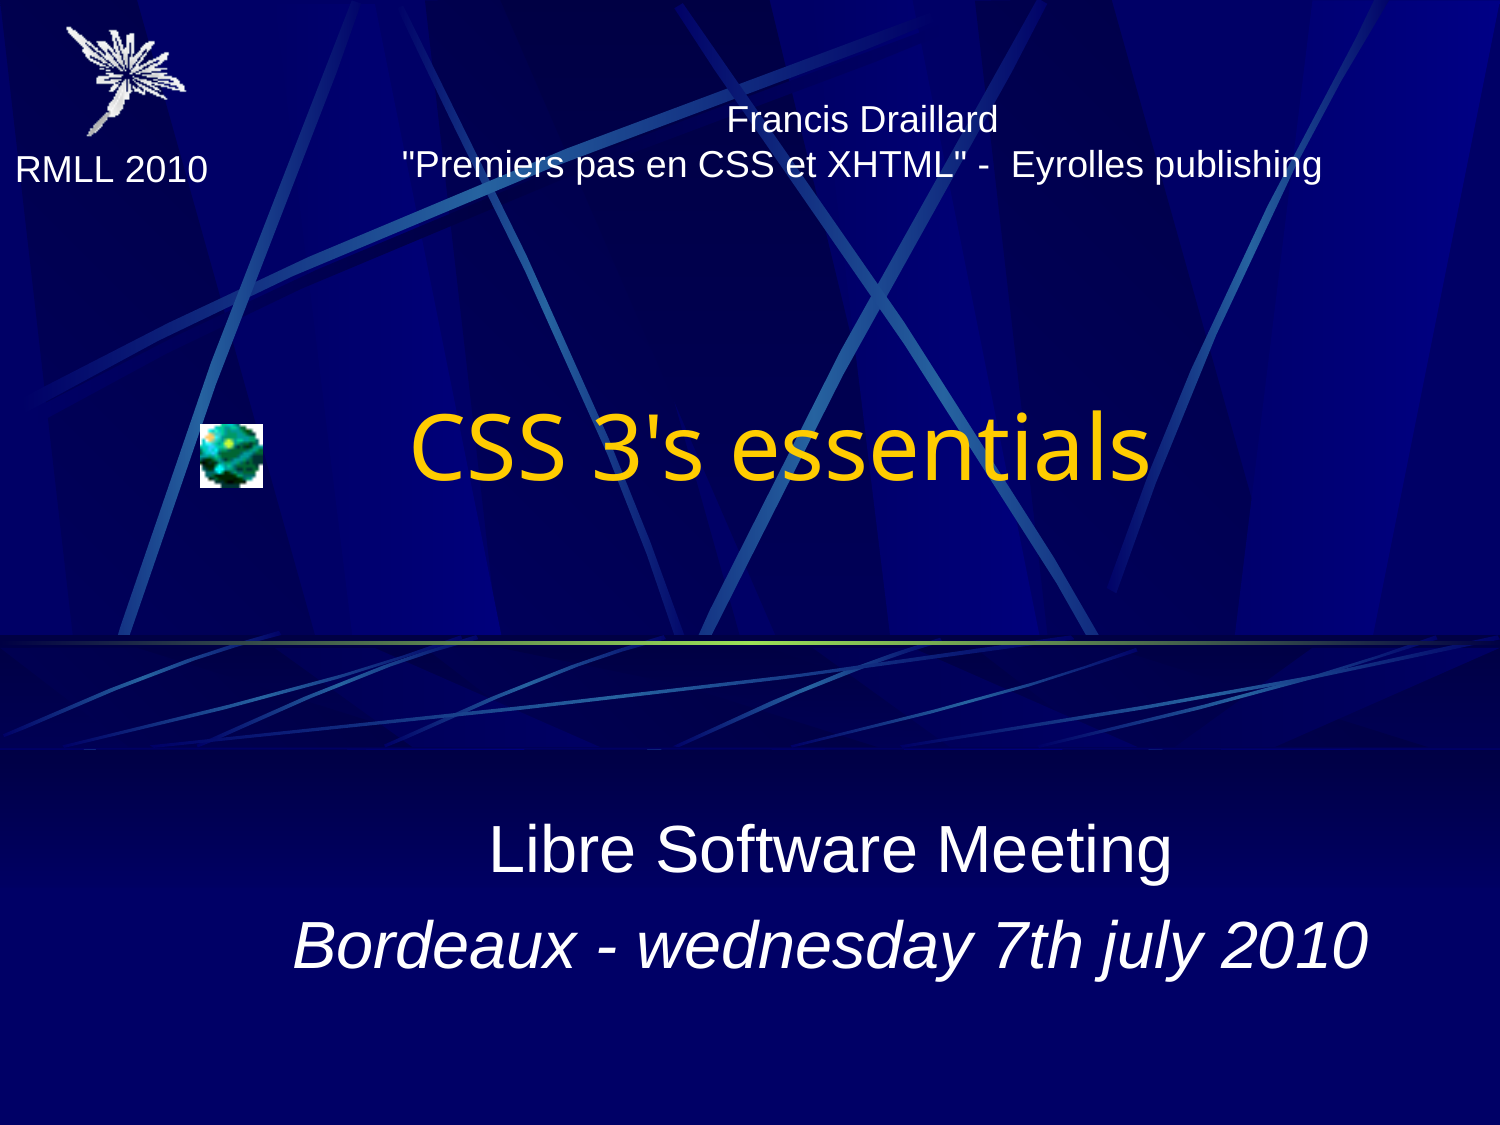

Francis Draillard
"Premiers pas en CSS et XHTML" - Eyrolles publishing
# CSS 3's essentials
Libre Software Meeting
Bordeaux - wednesday 7th july 2010